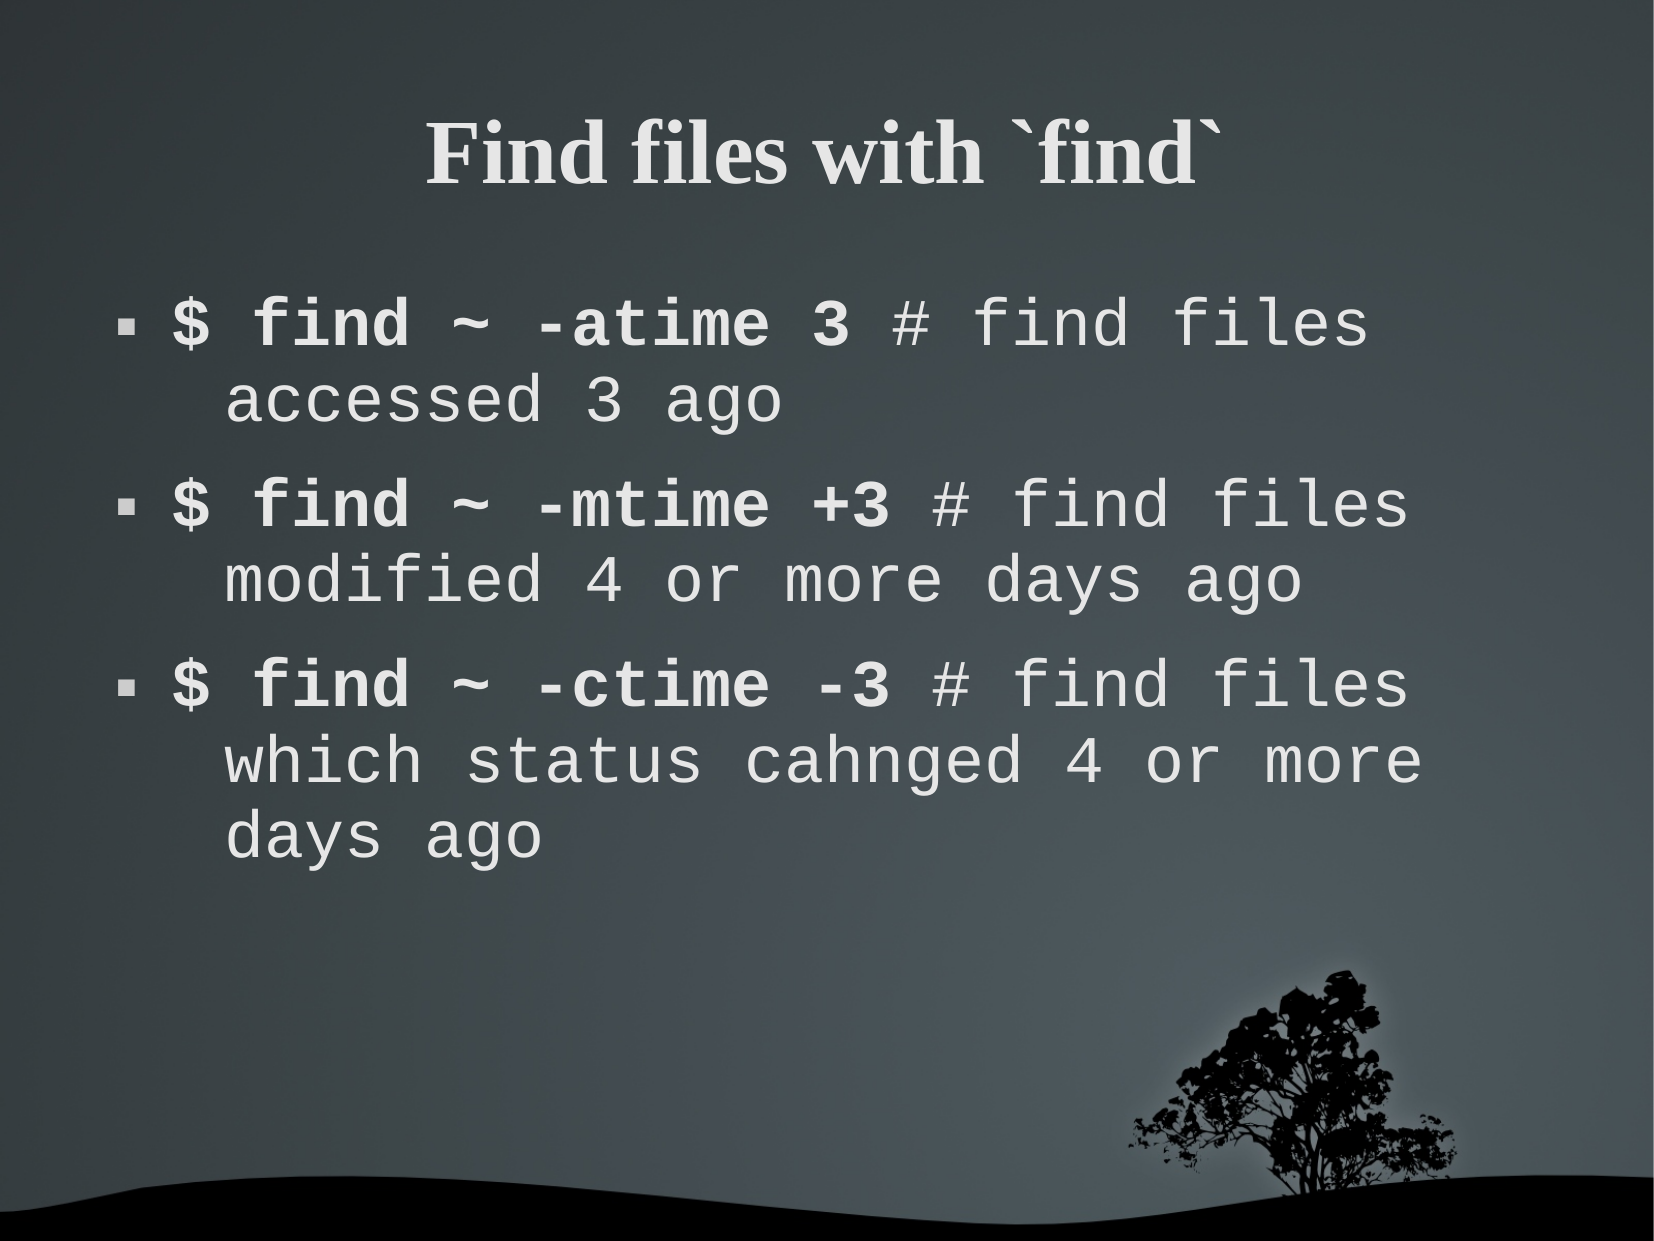

Find files with `find`
# $ find ~ -atime 3 # find files accessed 3 ago
$ find ~ -mtime +3 # find files modified 4 or more days ago
$ find ~ -ctime -3 # find files which status cahnged 4 or more days ago